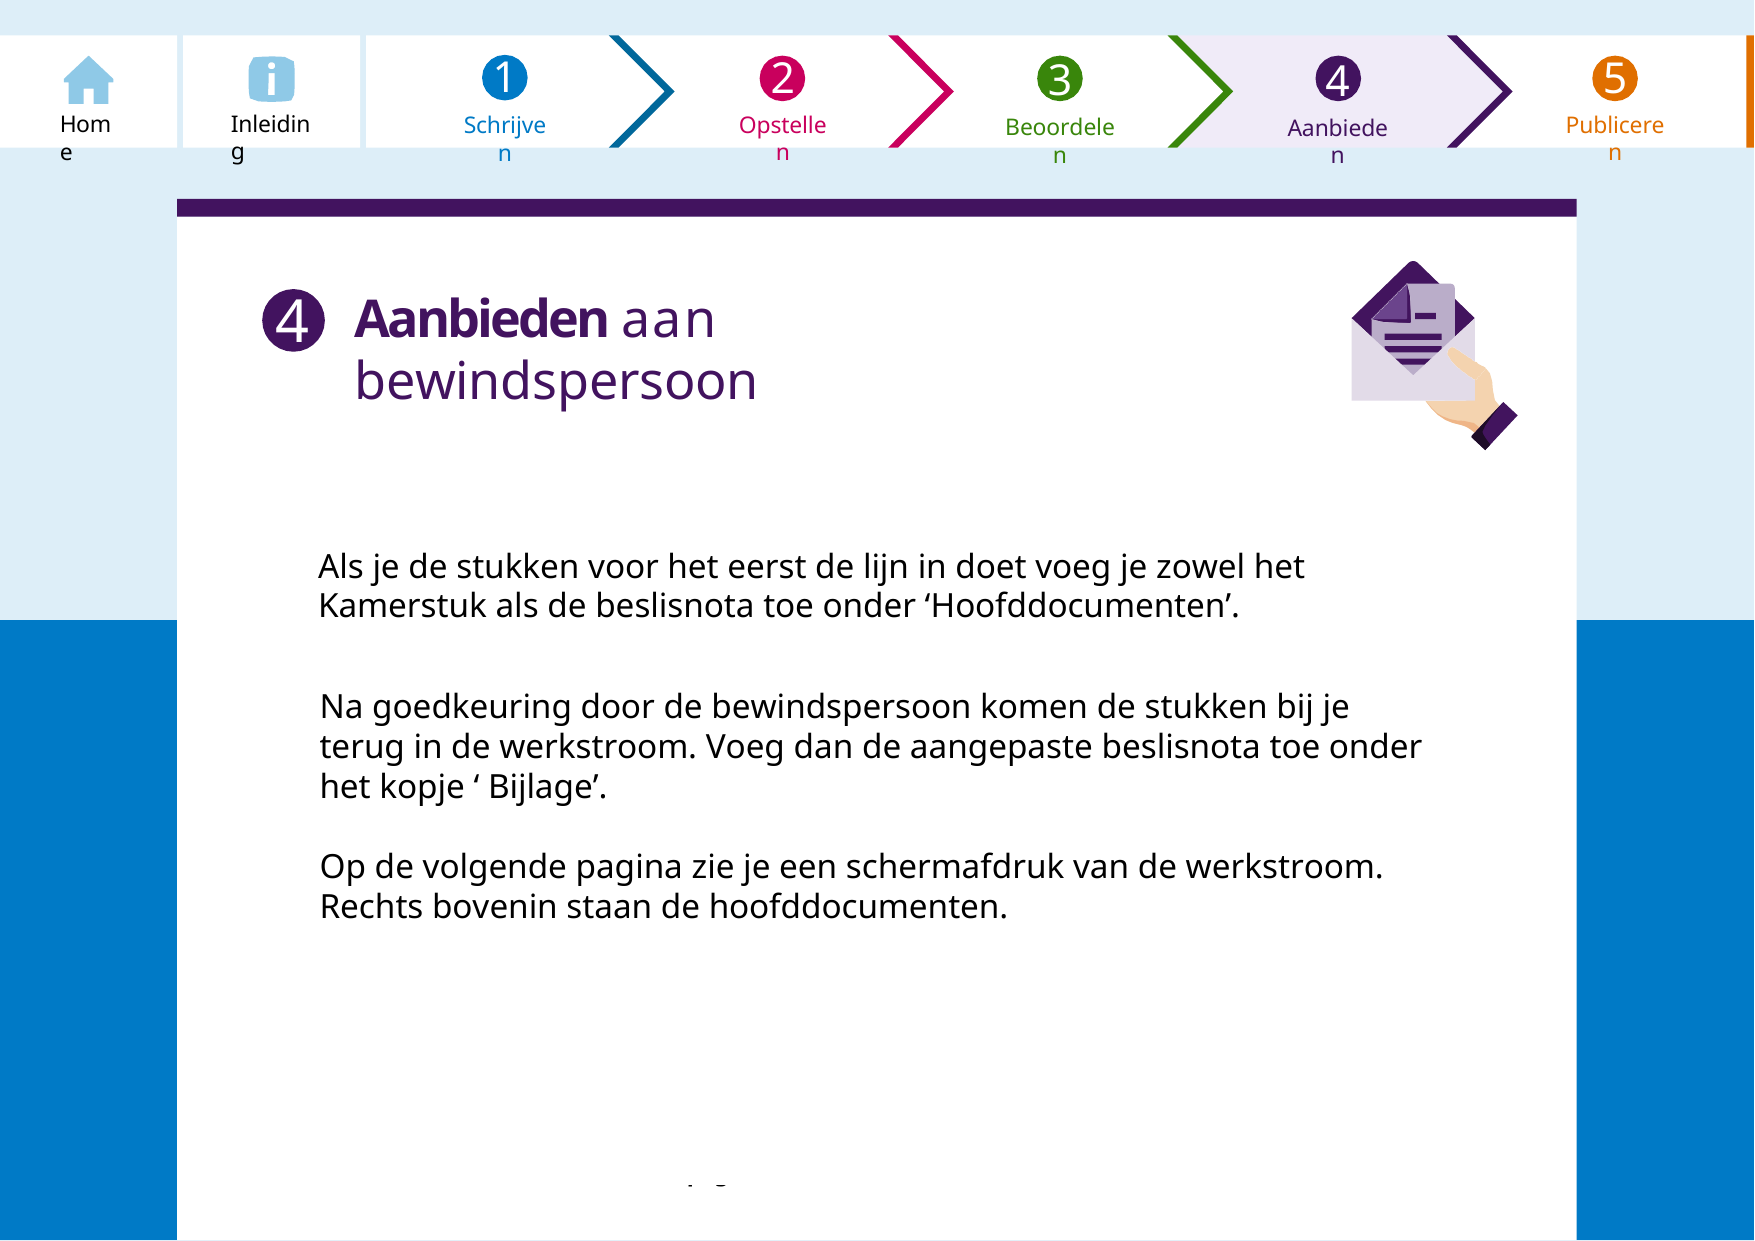

1
Schrijven
2
Opstellen
5
Publiceren
3
Beoordelen
4
Aanbieden
Inleiding
Home
4
Aanbieden aan bewindspersoon
Als je de stukken voor het eerst de lijn in doet voeg je zowel het Kamerstuk als de beslisnota toe onder ‘Hoofddocumenten’.
Na goedkeuring door de bewindspersoon komen de stukken bij je terug in de werkstroom. Voeg dan de aangepaste beslisnota toe onder het kopje ‘ Bijlage’.
Op de volgende pagina zie je een schermafdruk van de werkstroom.
Rechts bovenin staan de hoofddocumenten.
< Vorige pagina
Volgende pagina >